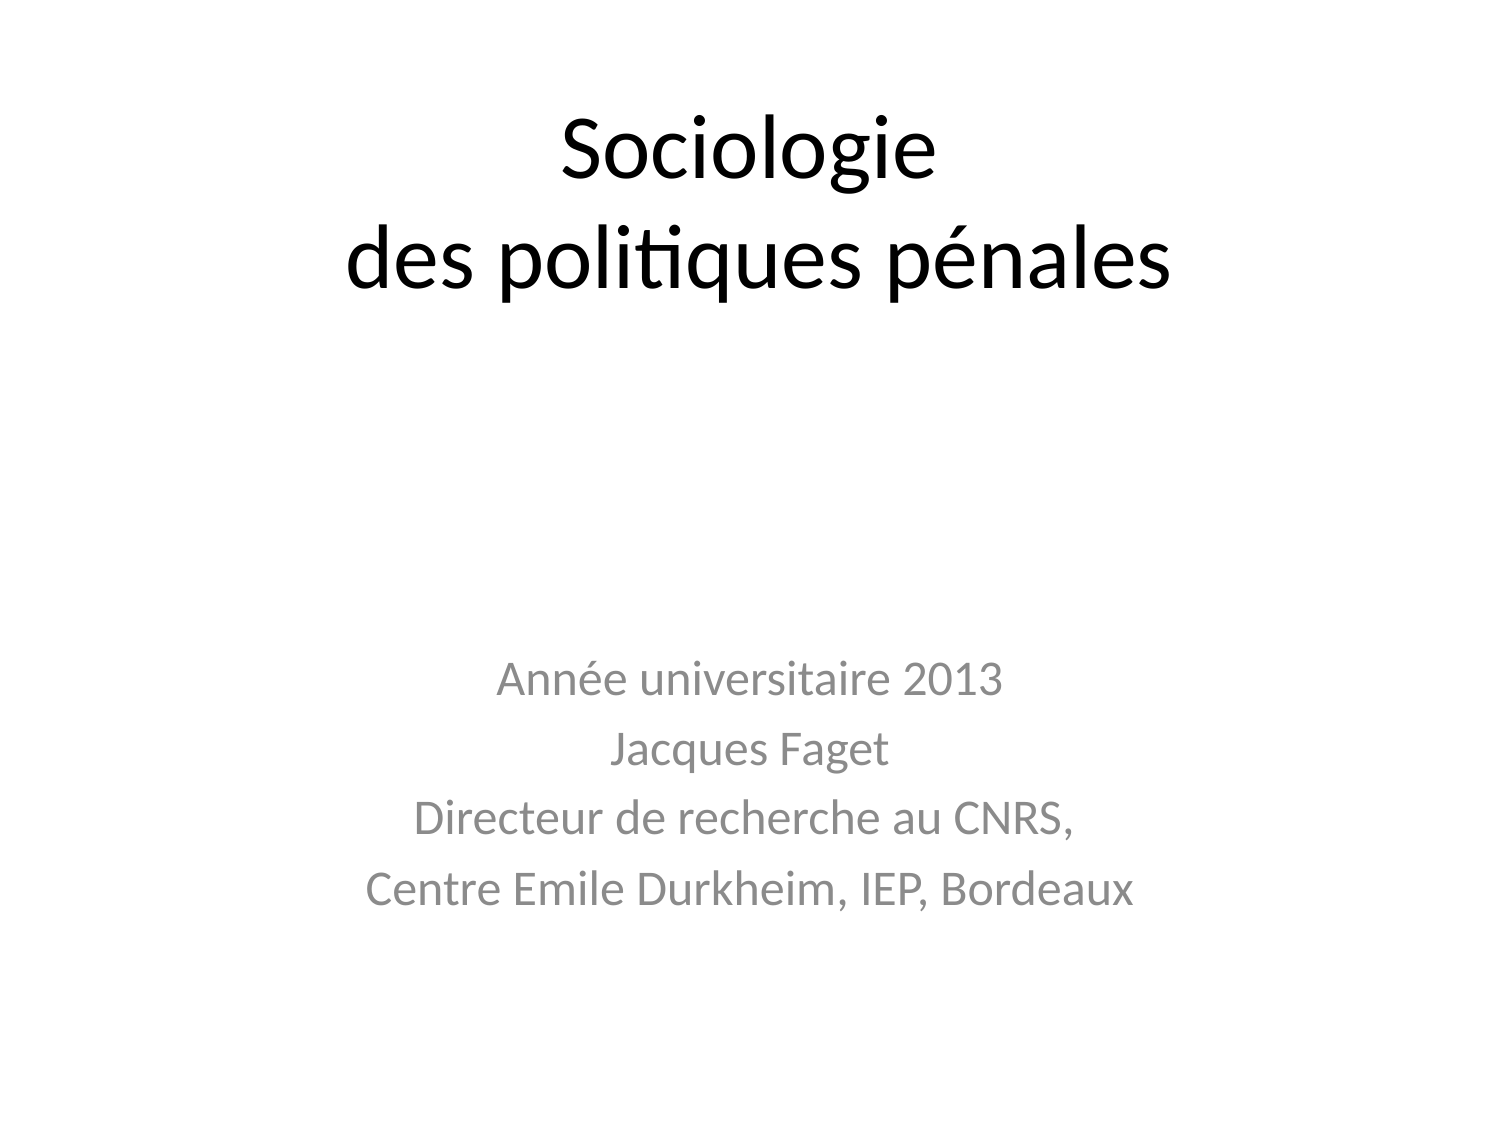

# Sociologie des politiques pénales
Année universitaire 2013
Jacques Faget
Directeur de recherche au CNRS,
Centre Emile Durkheim, IEP, Bordeaux